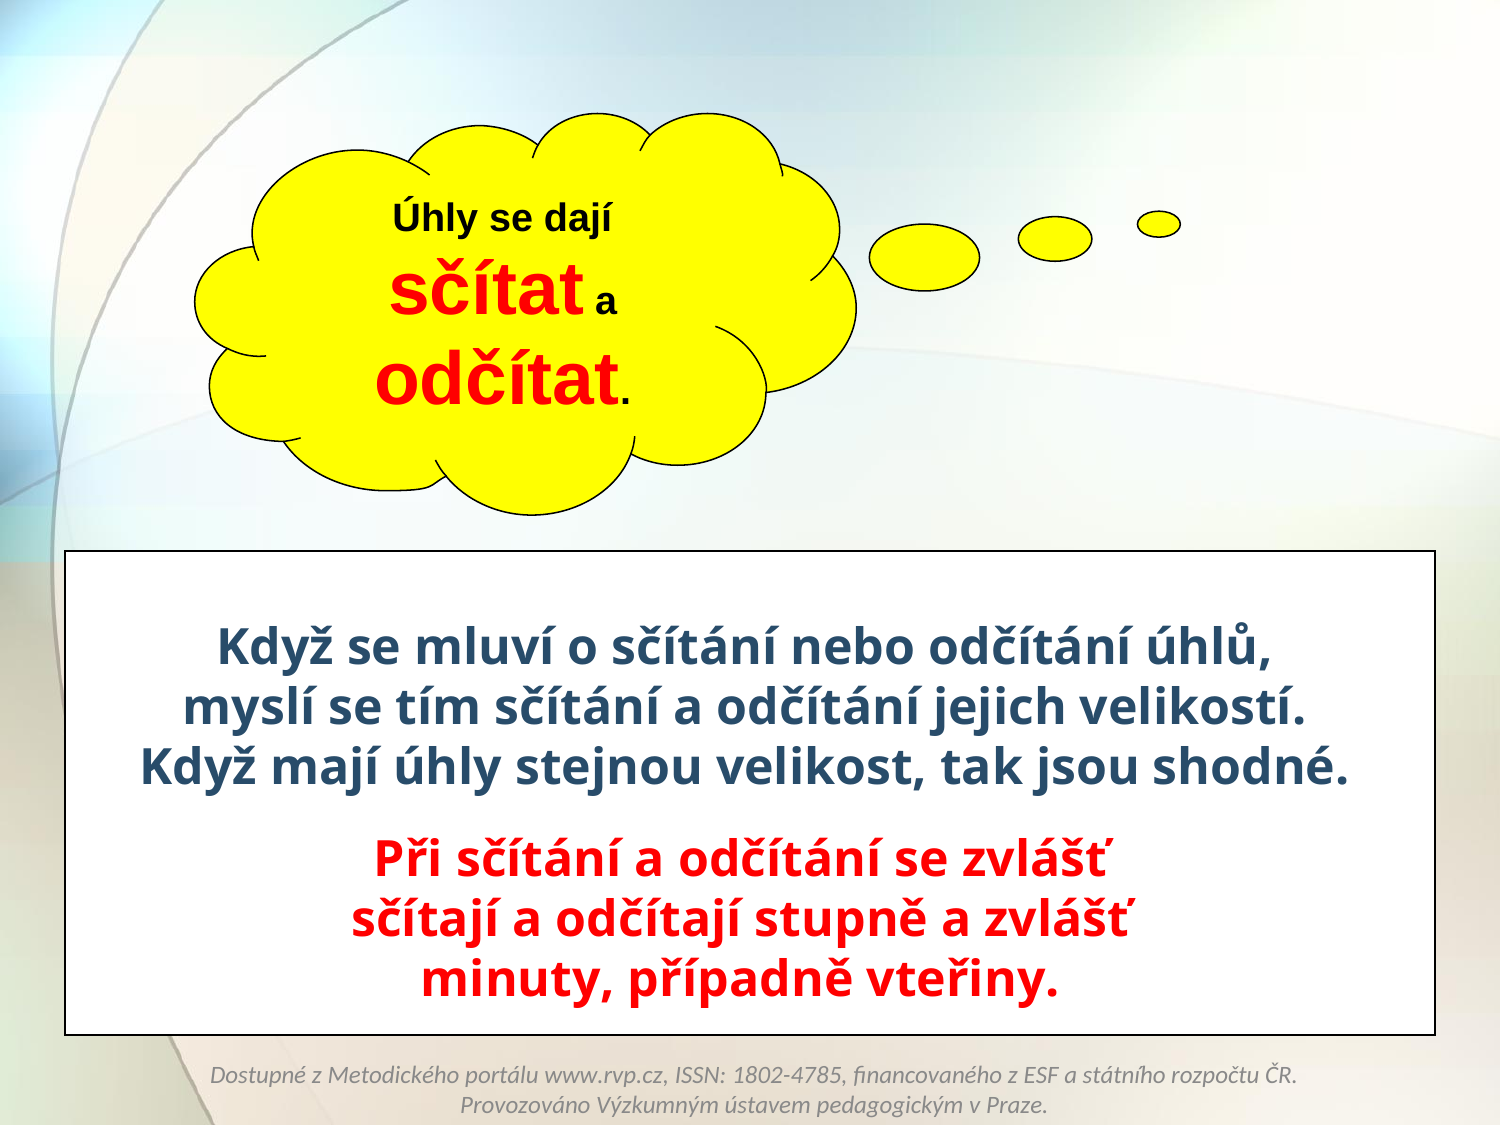

Úhly se dají sčítat a odčítat.
Když se mluví o sčítání nebo odčítání úhlů,
myslí se tím sčítání a odčítání jejich velikostí.
Když mají úhly stejnou velikost, tak jsou shodné.
Při sčítání a odčítání se zvlášť sčítají a odčítají stupně a zvlášť minuty, případně vteřiny.